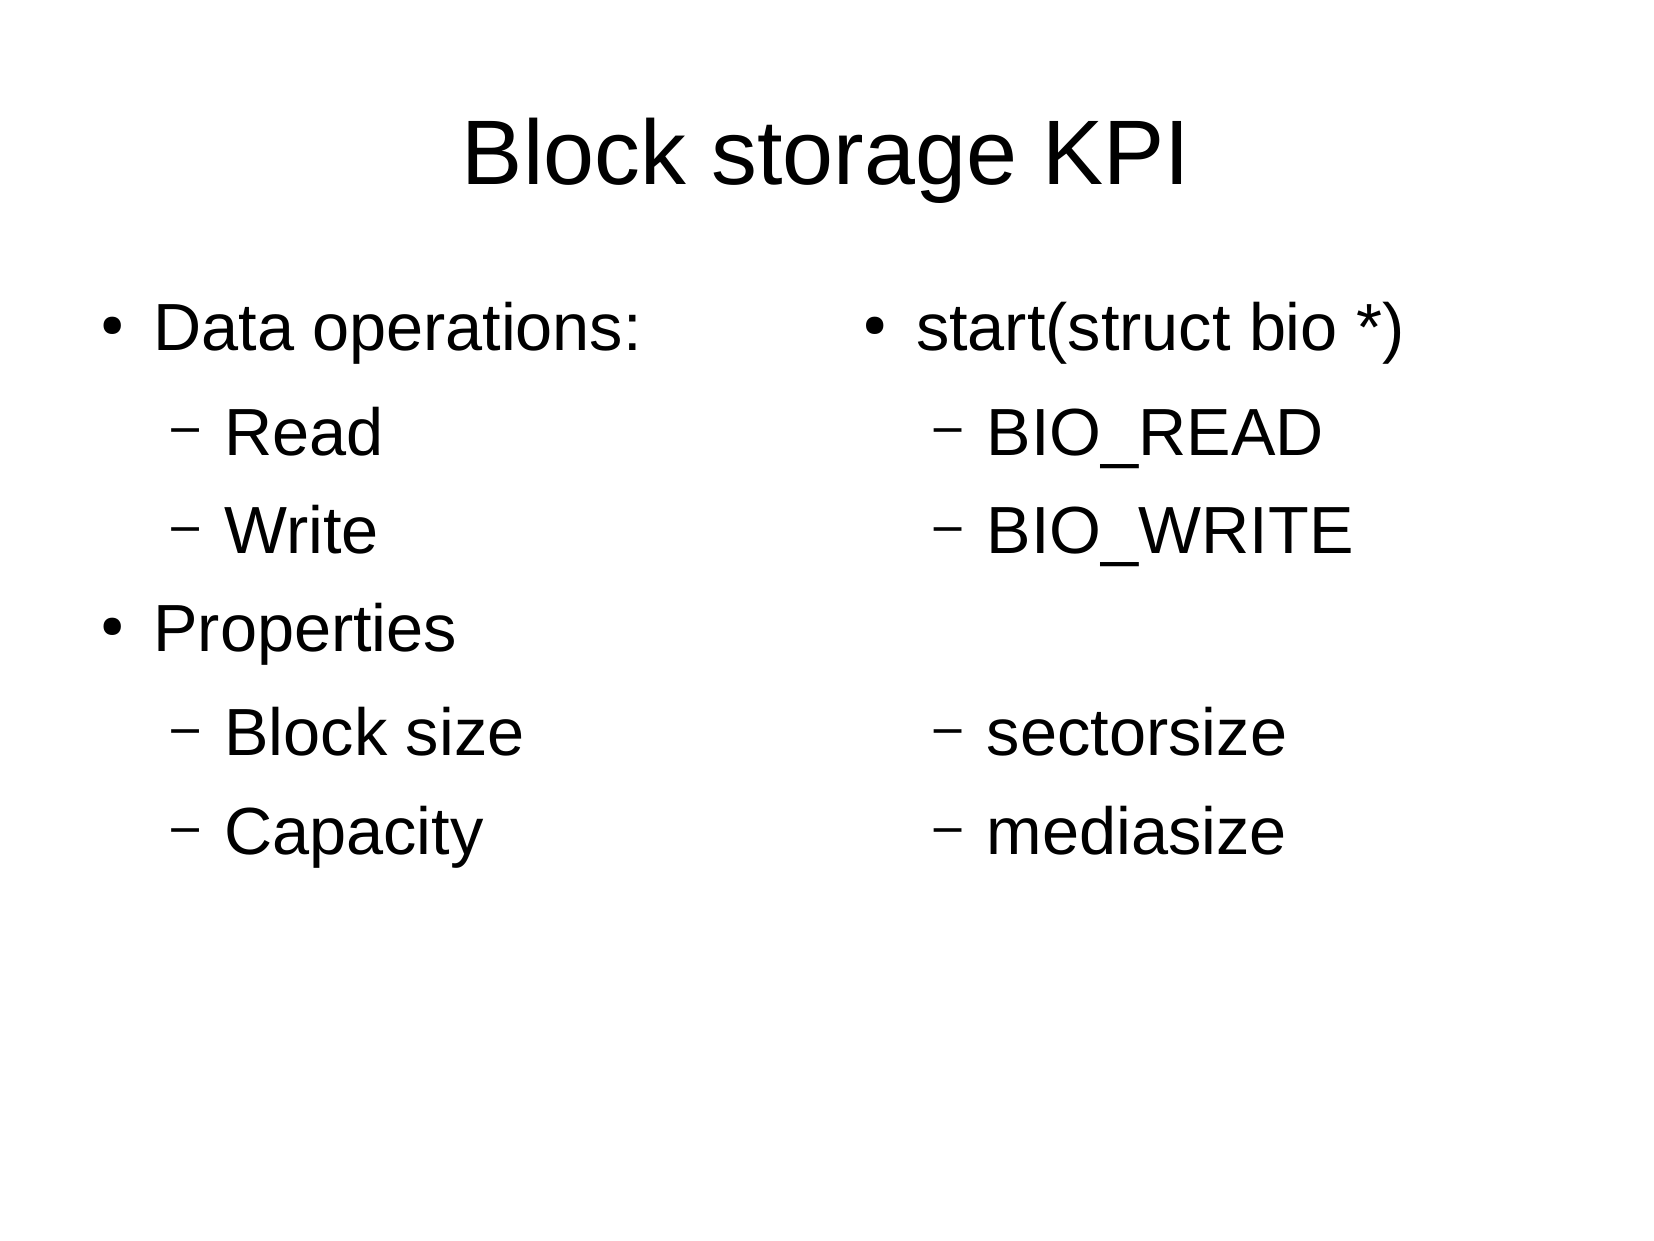

# Block storage KPI
Data operations:
Read
Write
Properties
Block size
Capacity
start(struct bio *)
BIO_READ
BIO_WRITE
sectorsize
mediasize